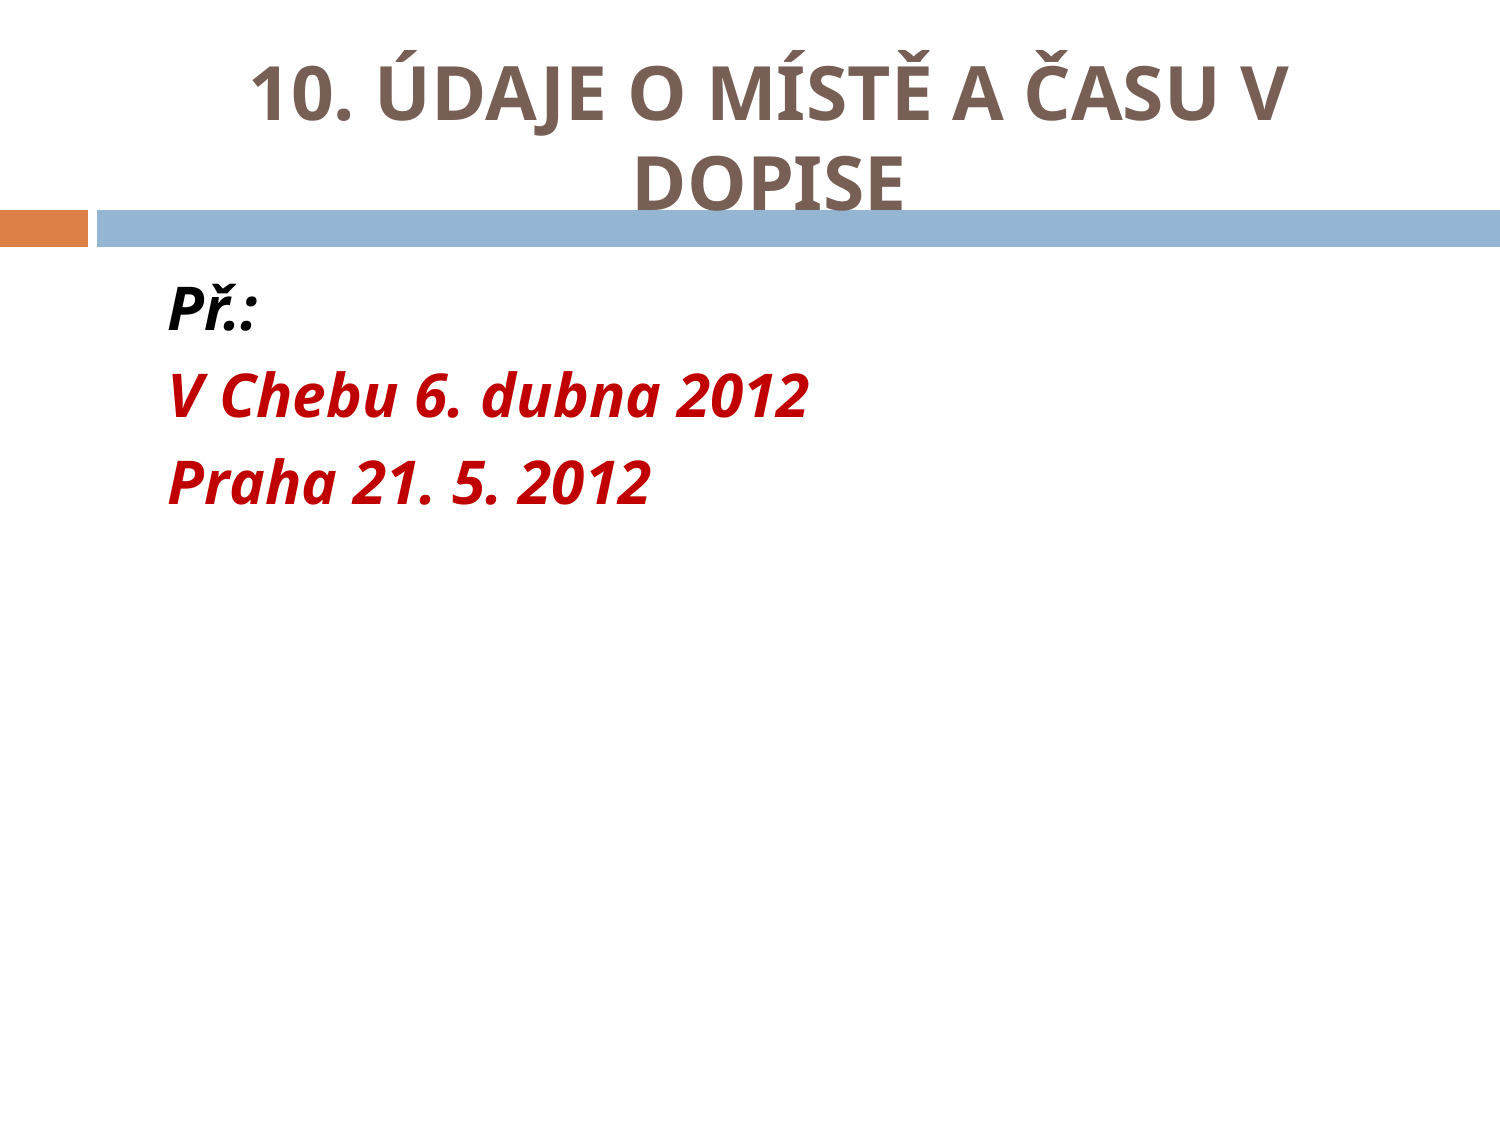

# 10. ÚDAJE O MÍSTĚ A ČASU V DOPISE
Př.:
V Chebu 6. dubna 2012
Praha 21. 5. 2012